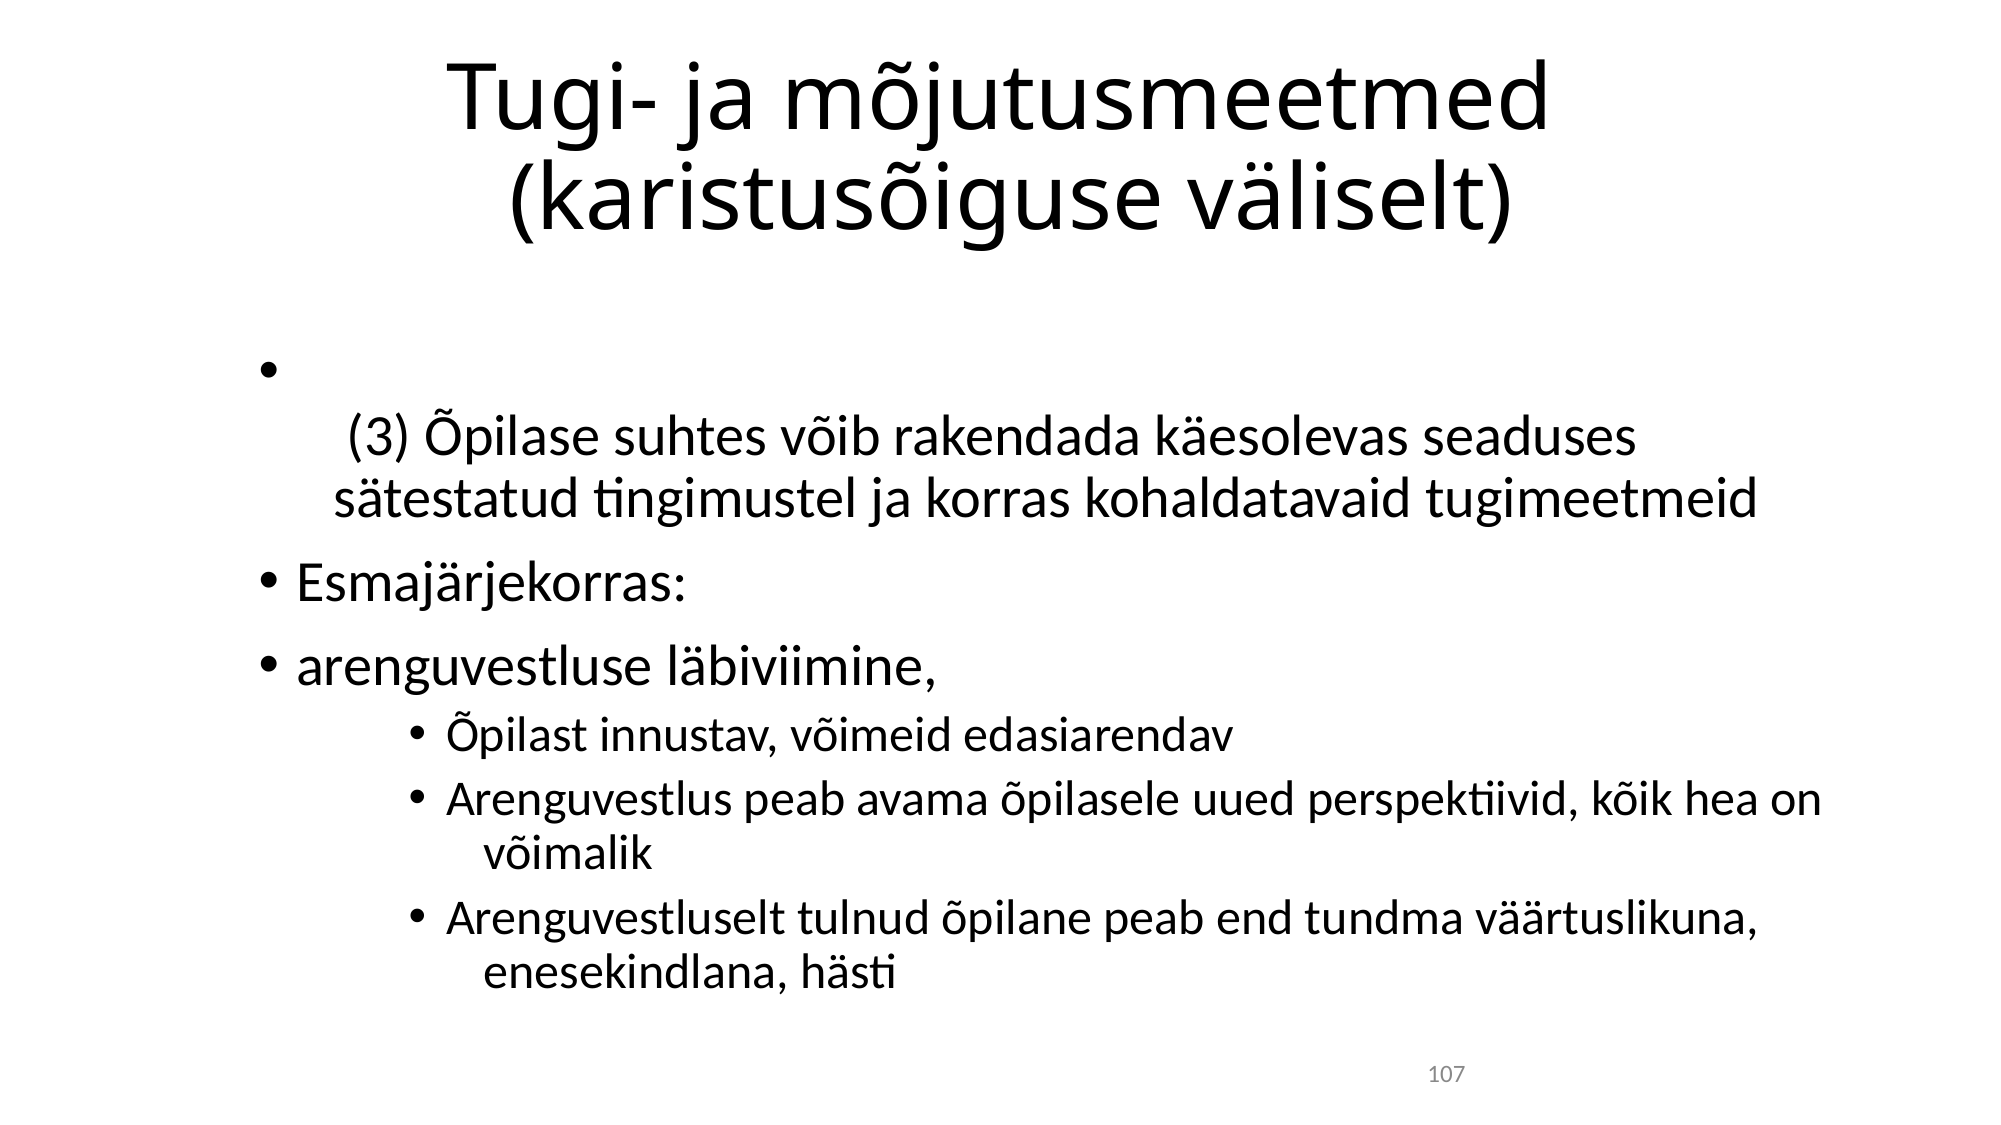

# Tugi- ja mõjutusmeetmed (karistusõiguse väliselt)
 
 (3) Õpilase suhtes võib rakendada käesolevas seaduses sätestatud tingimustel ja korras kohaldatavaid tugimeetmeid
Esmajärjekorras:
arenguvestluse läbiviimine,
Õpilast innustav, võimeid edasiarendav
Arenguvestlus peab avama õpilasele uued perspektiivid, kõik hea on võimalik
Arenguvestluselt tulnud õpilane peab end tundma väärtuslikuna, enesekindlana, hästi
107